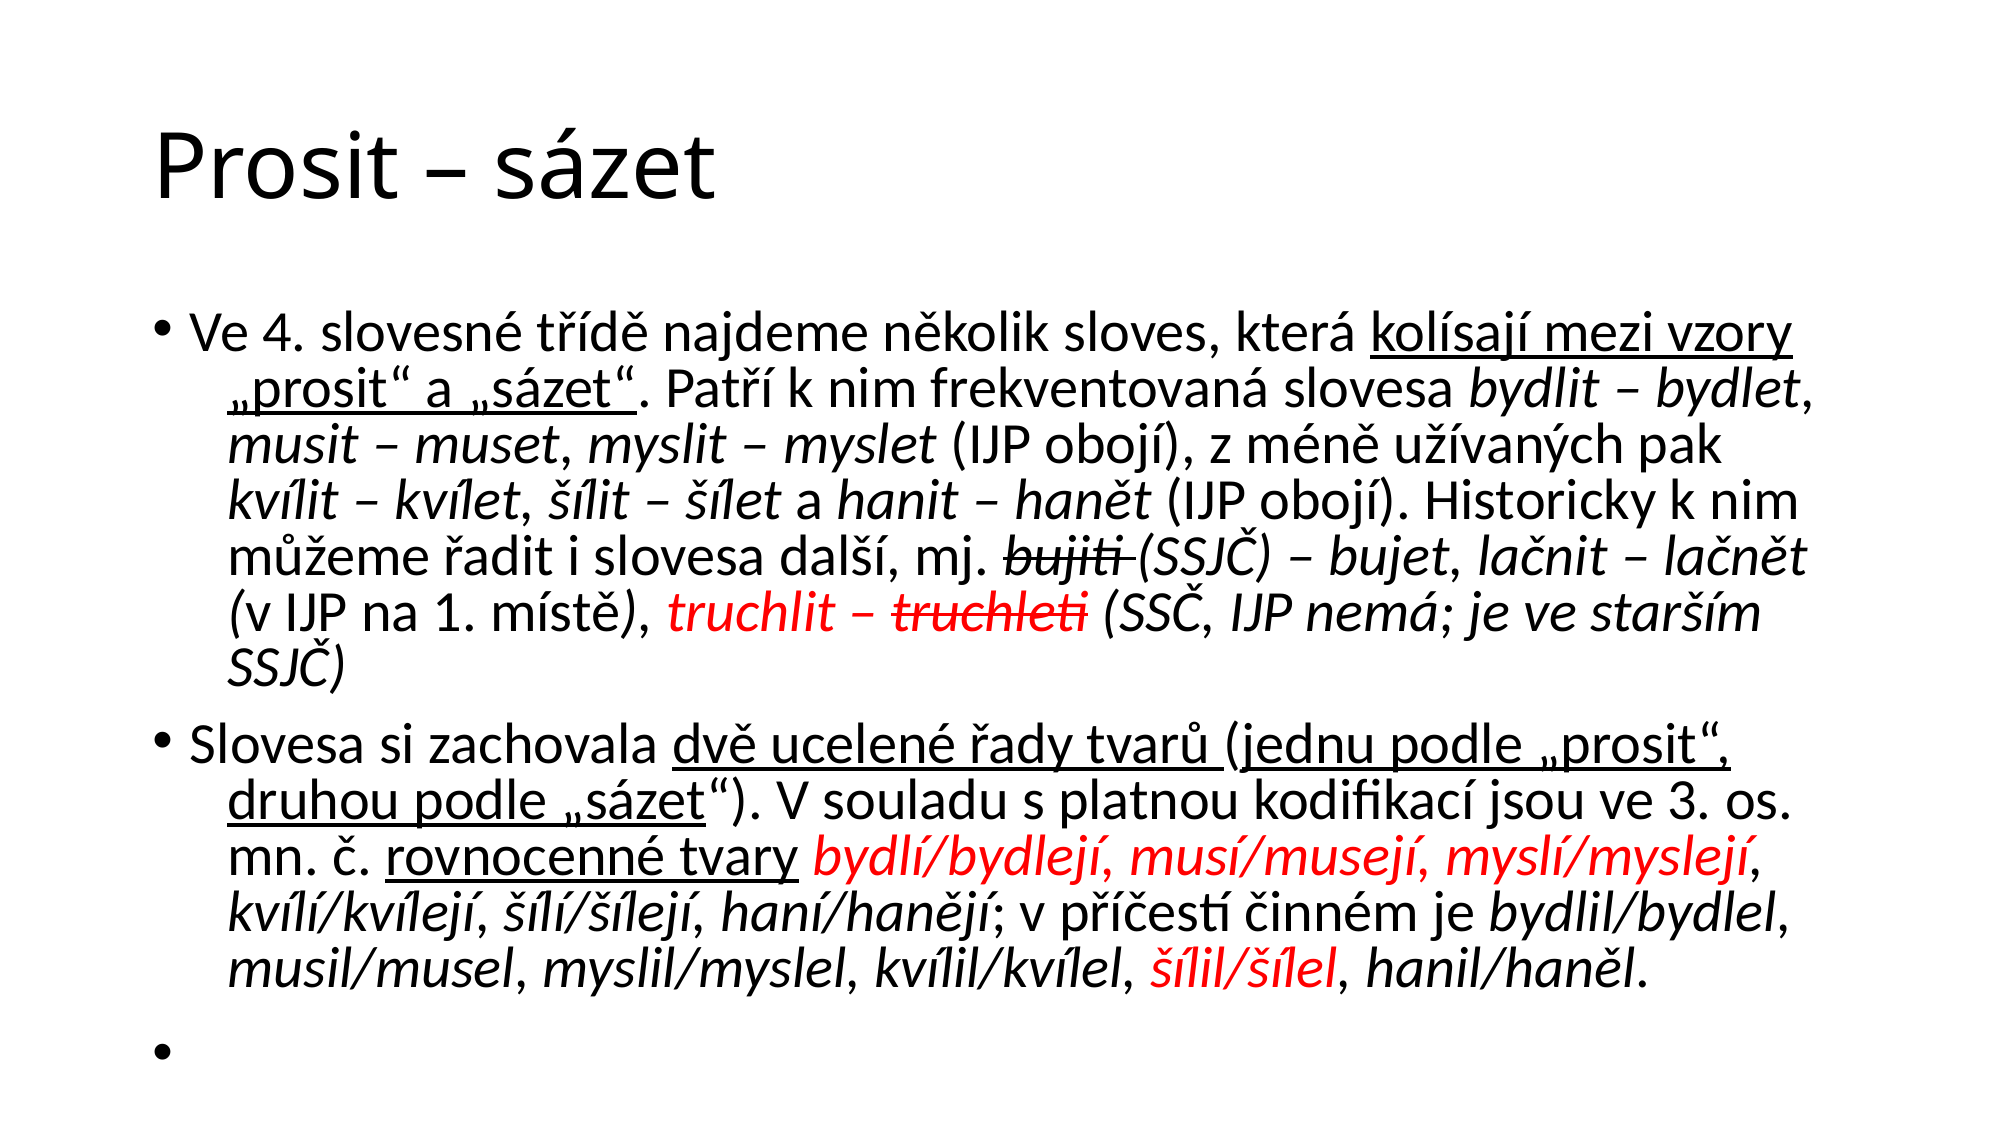

# Prosit – sázet
Ve 4. slovesné třídě najdeme několik sloves, která kolísají mezi vzory „prosit“ a „sázet“. Patří k nim frekventovaná slovesa bydlit – bydlet, musit – muset, myslit – myslet (IJP obojí), z méně užívaných pak kvílit – kvílet, šílit – šílet a hanit – hanět (IJP obojí). Historicky k nim můžeme řadit i slovesa další, mj. bujiti (SSJČ) – bujet, lačnit – lačnět (v IJP na 1. místě), truchlit – truchleti (SSČ, IJP nemá; je ve starším SSJČ)
Slovesa si zachovala dvě ucelené řady tvarů (jednu podle „prosit“, druhou podle „sázet“). V souladu s platnou kodifikací jsou ve 3. os. mn. č. rovnocenné tvary bydlí/bydlejí, musí/musejí, myslí/myslejí, kvílí/kvílejí, šílí/šílejí, haní/hanějí; v příčestí činném je bydlil/bydlel, musil/musel, myslil/myslel, kvílil/kvílel, šílil/šílel, hanil/haněl.